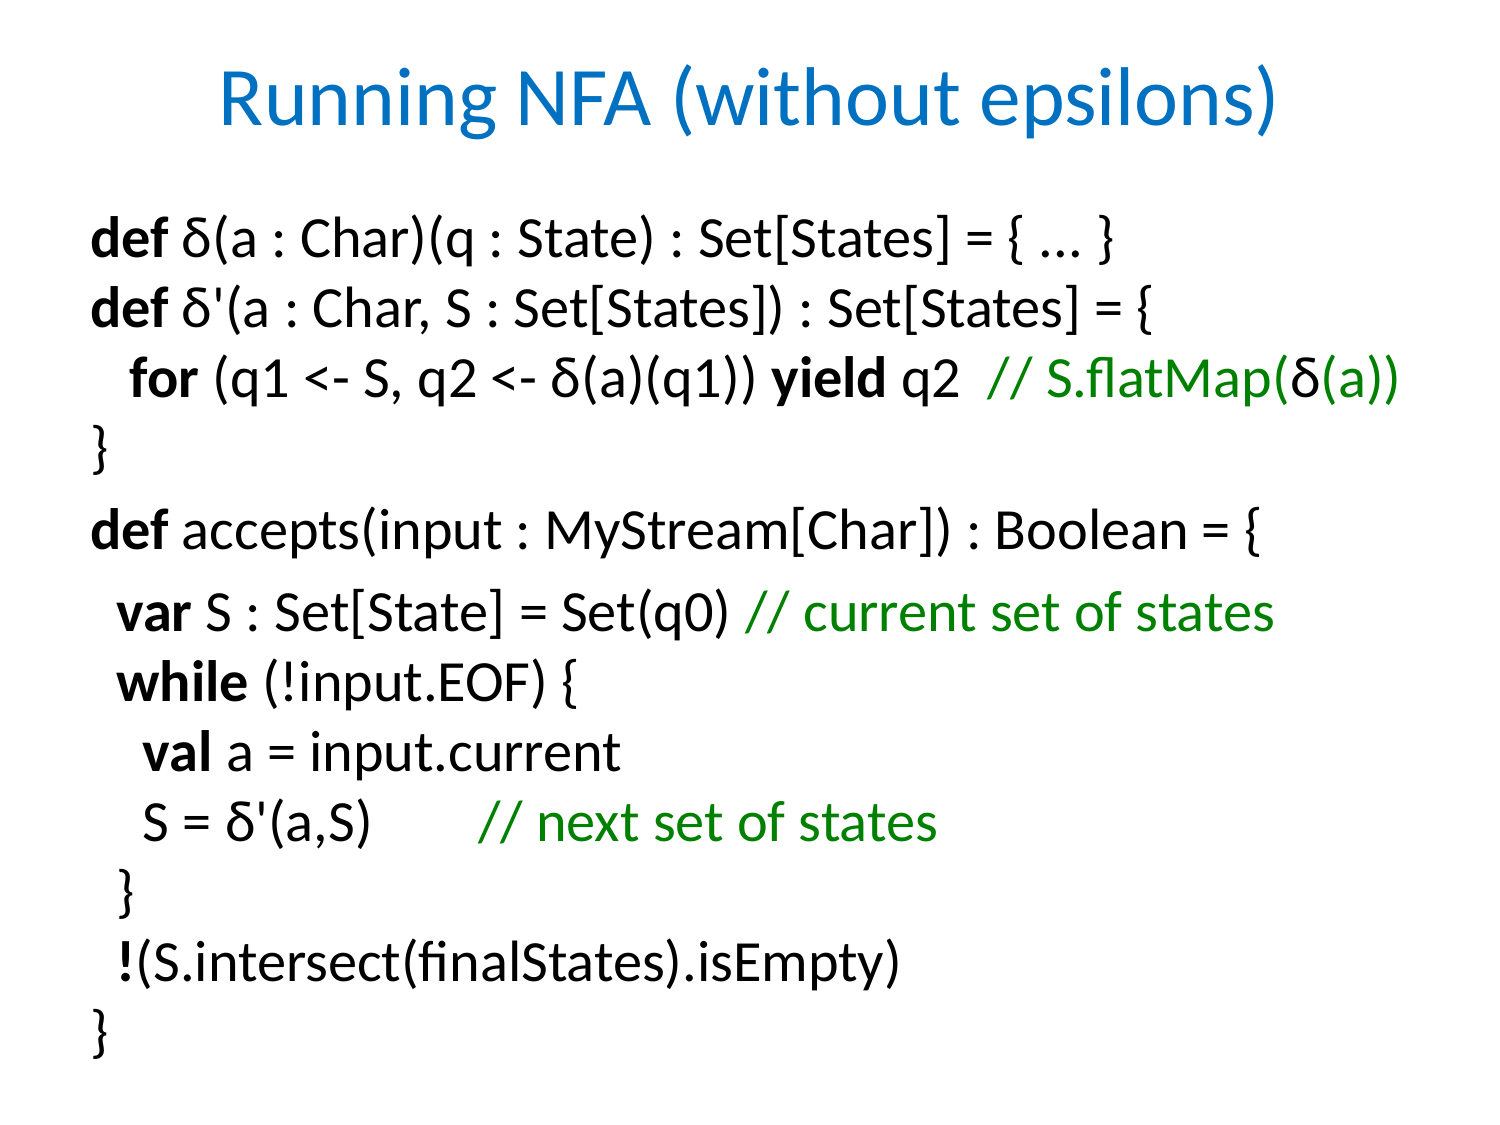

# Running NFA (without epsilons)
def δ(a : Char)(q : State) : Set[States] = { ... }
def δ'(a : Char, S : Set[States]) : Set[States] = {
 for (q1 <- S, q2 <- δ(a)(q1)) yield q2 // S.flatMap(δ(a))
}
def accepts(input : MyStream[Char]) : Boolean = {
 var S : Set[State] = Set(q0) // current set of states
 while (!input.EOF) {
 val a = input.current
 S = δ'(a,S)		 // next set of states
 }
 !(S.intersect(finalStates).isEmpty)
}